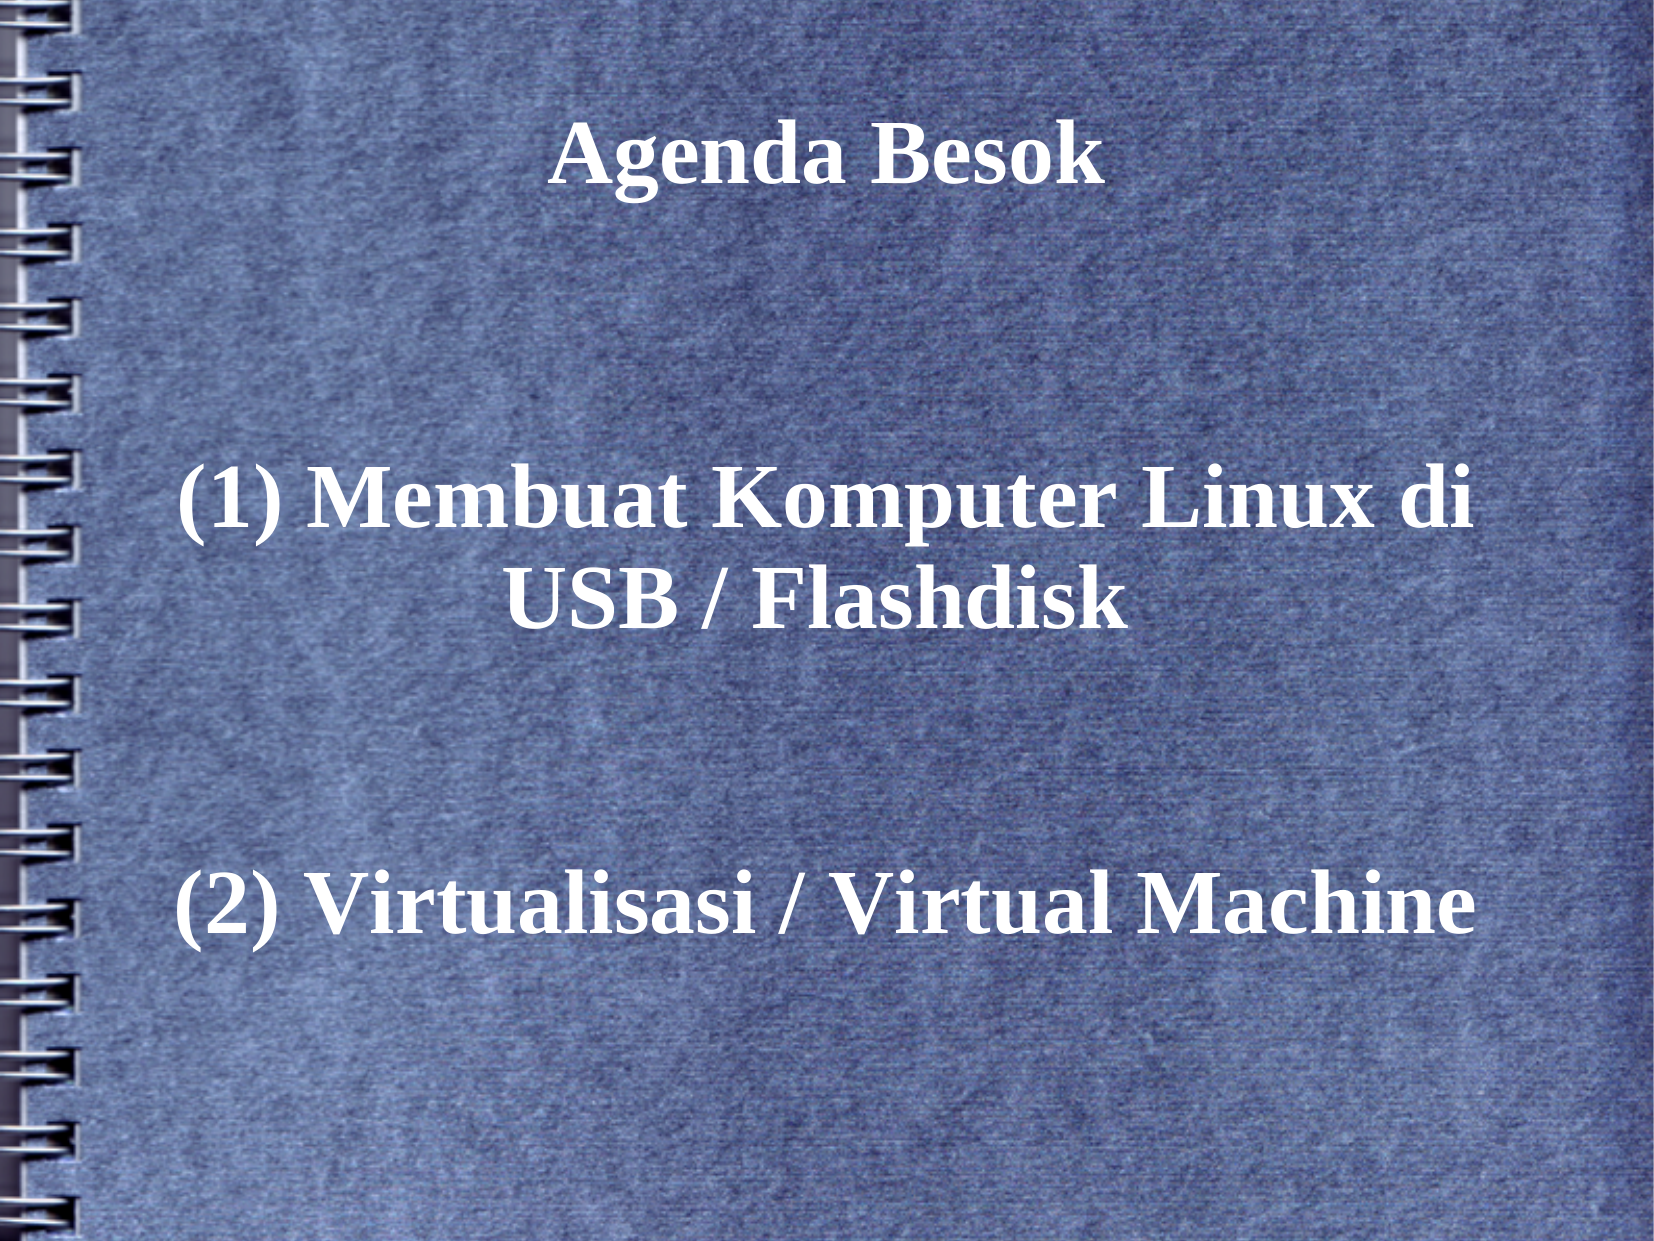

# Agenda Besok
(1) Membuat Komputer Linux di USB / Flashdisk
(2) Virtualisasi / Virtual Machine